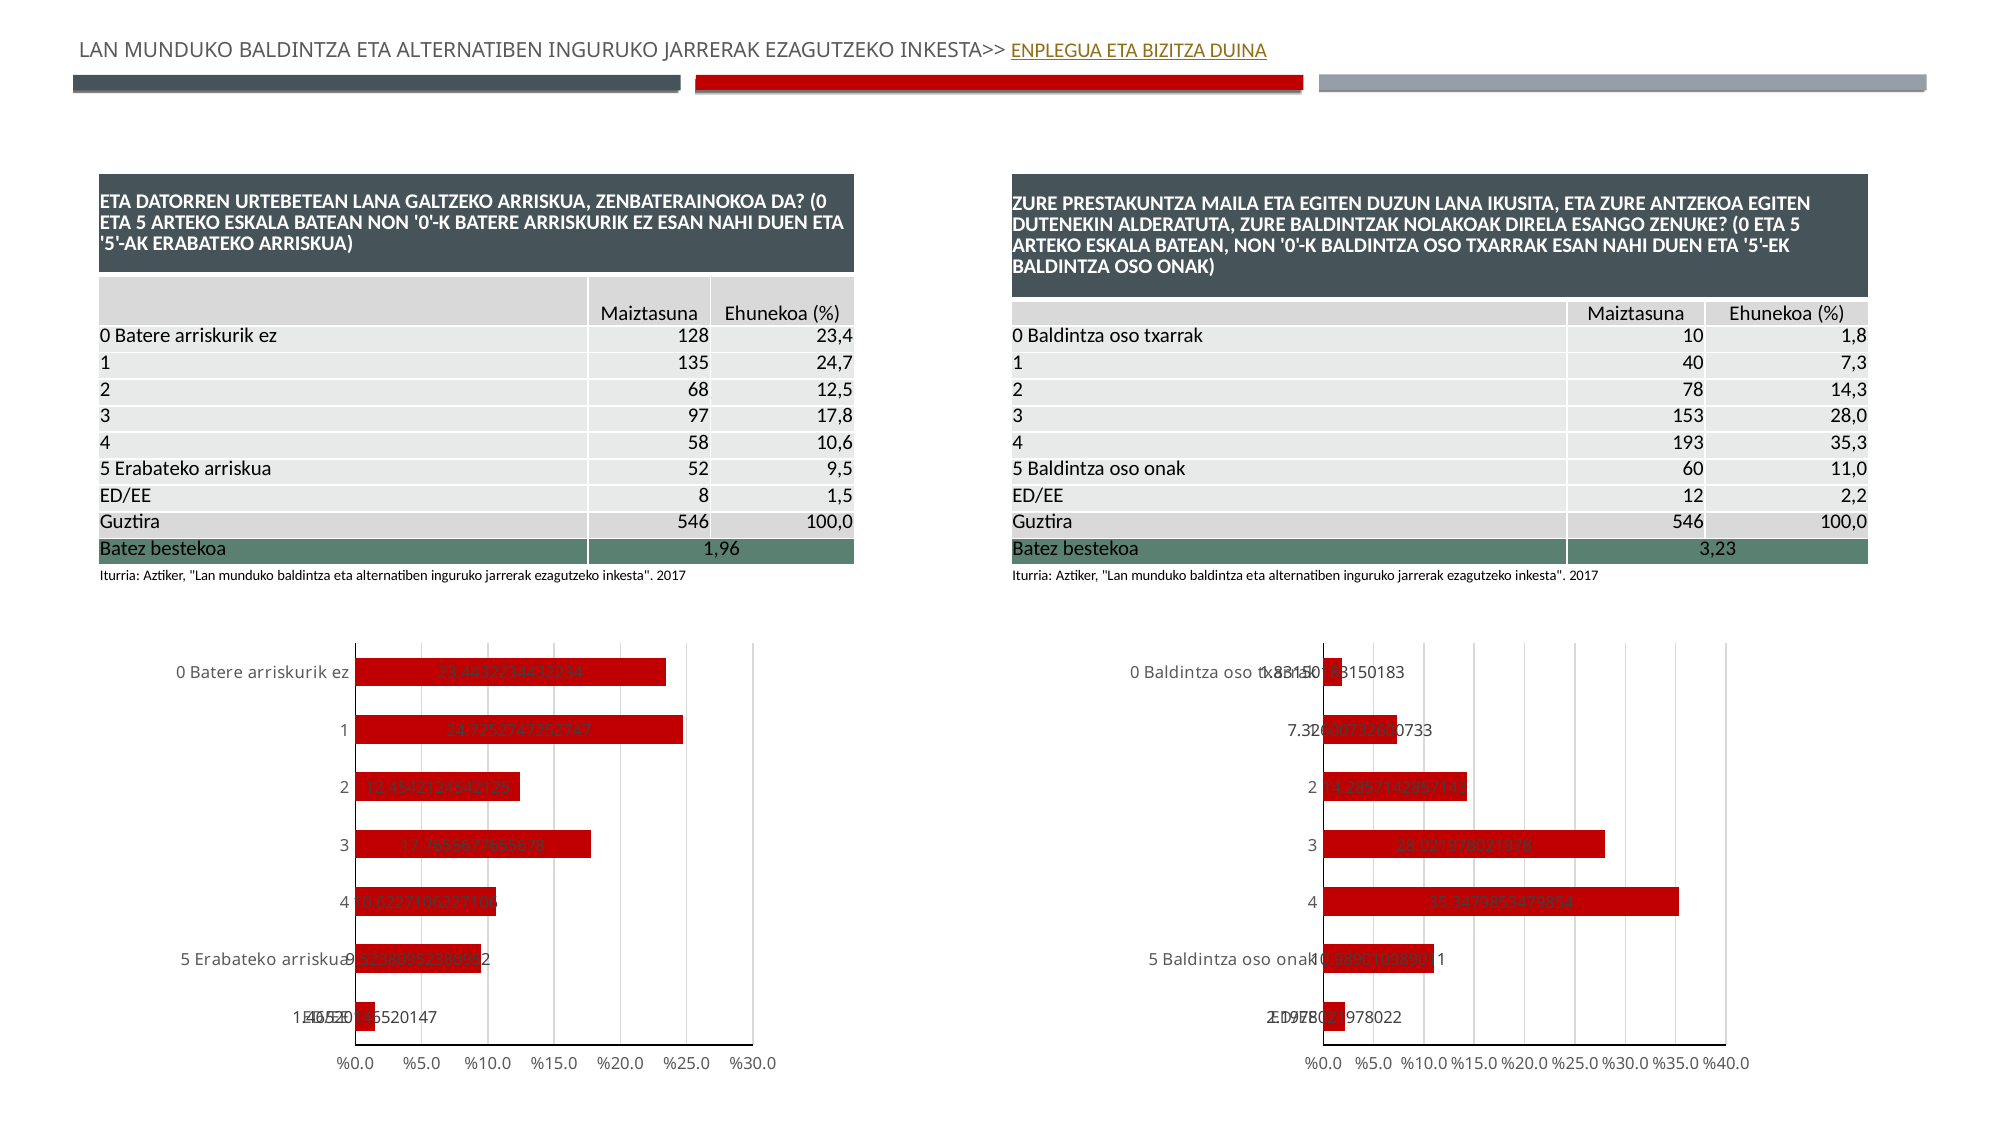

LAN MUNDUKO BALDINTZA ETA ALTERNATIBEN INGURUKO JARRERAK EZAGUTZEKO INKESTA>> ENPLEGUA ETA BIZITZA DUINA
| ETA DATORREN URTEBETEAN LANA GALTZEKO ARRISKUA, ZENBATERAINOKOA DA? (0 ETA 5 ARTEKO ESKALA BATEAN NON '0'-K BATERE ARRISKURIK EZ ESAN NAHI DUEN ETA '5'-AK ERABATEKO ARRISKUA) | | |
| --- | --- | --- |
| | Maiztasuna | Ehunekoa (%) |
| 0 Batere arriskurik ez | 128 | 23,4 |
| 1 | 135 | 24,7 |
| 2 | 68 | 12,5 |
| 3 | 97 | 17,8 |
| 4 | 58 | 10,6 |
| 5 Erabateko arriskua | 52 | 9,5 |
| ED/EE | 8 | 1,5 |
| Guztira | 546 | 100,0 |
| Batez bestekoa | 1,96 | |
| Iturria: Aztiker, "Lan munduko baldintza eta alternatiben inguruko jarrerak ezagutzeko inkesta". 2017 | | |
| ZURE PRESTAKUNTZA MAILA ETA EGITEN DUZUN LANA IKUSITA, ETA ZURE ANTZEKOA EGITEN DUTENEKIN ALDERATUTA, ZURE BALDINTZAK NOLAKOAK DIRELA ESANGO ZENUKE? (0 ETA 5 ARTEKO ESKALA BATEAN, NON '0'-K BALDINTZA OSO TXARRAK ESAN NAHI DUEN ETA '5'-EK BALDINTZA OSO ONAK) | | |
| --- | --- | --- |
| | Maiztasuna | Ehunekoa (%) |
| 0 Baldintza oso txarrak | 10 | 1,8 |
| 1 | 40 | 7,3 |
| 2 | 78 | 14,3 |
| 3 | 153 | 28,0 |
| 4 | 193 | 35,3 |
| 5 Baldintza oso onak | 60 | 11,0 |
| ED/EE | 12 | 2,2 |
| Guztira | 546 | 100,0 |
| Batez bestekoa | 3,23 | |
| Iturria: Aztiker, "Lan munduko baldintza eta alternatiben inguruko jarrerak ezagutzeko inkesta". 2017 | | |
### Chart
| Category | |
|---|---|
| ED/EE | 1.46520146520147 |
| 5 Erabateko arriskua | 9.52380952380952 |
| 4 | 10.6227106227106 |
| 3 | 17.7655677655678 |
| 2 | 12.4542124542125 |
| 1 | 24.7252747252747 |
| 0 Batere arriskurik ez | 23.4432234432234 |
### Chart
| Category | |
|---|---|
| ED/EE | 2.1978021978022 |
| 5 Baldintza oso onak | 10.989010989011 |
| 4 | 35.3479853479854 |
| 3 | 28.021978021978 |
| 2 | 14.2857142857143 |
| 1 | 7.32600732600733 |
| 0 Baldintza oso txarrak | 1.83150183150183 |